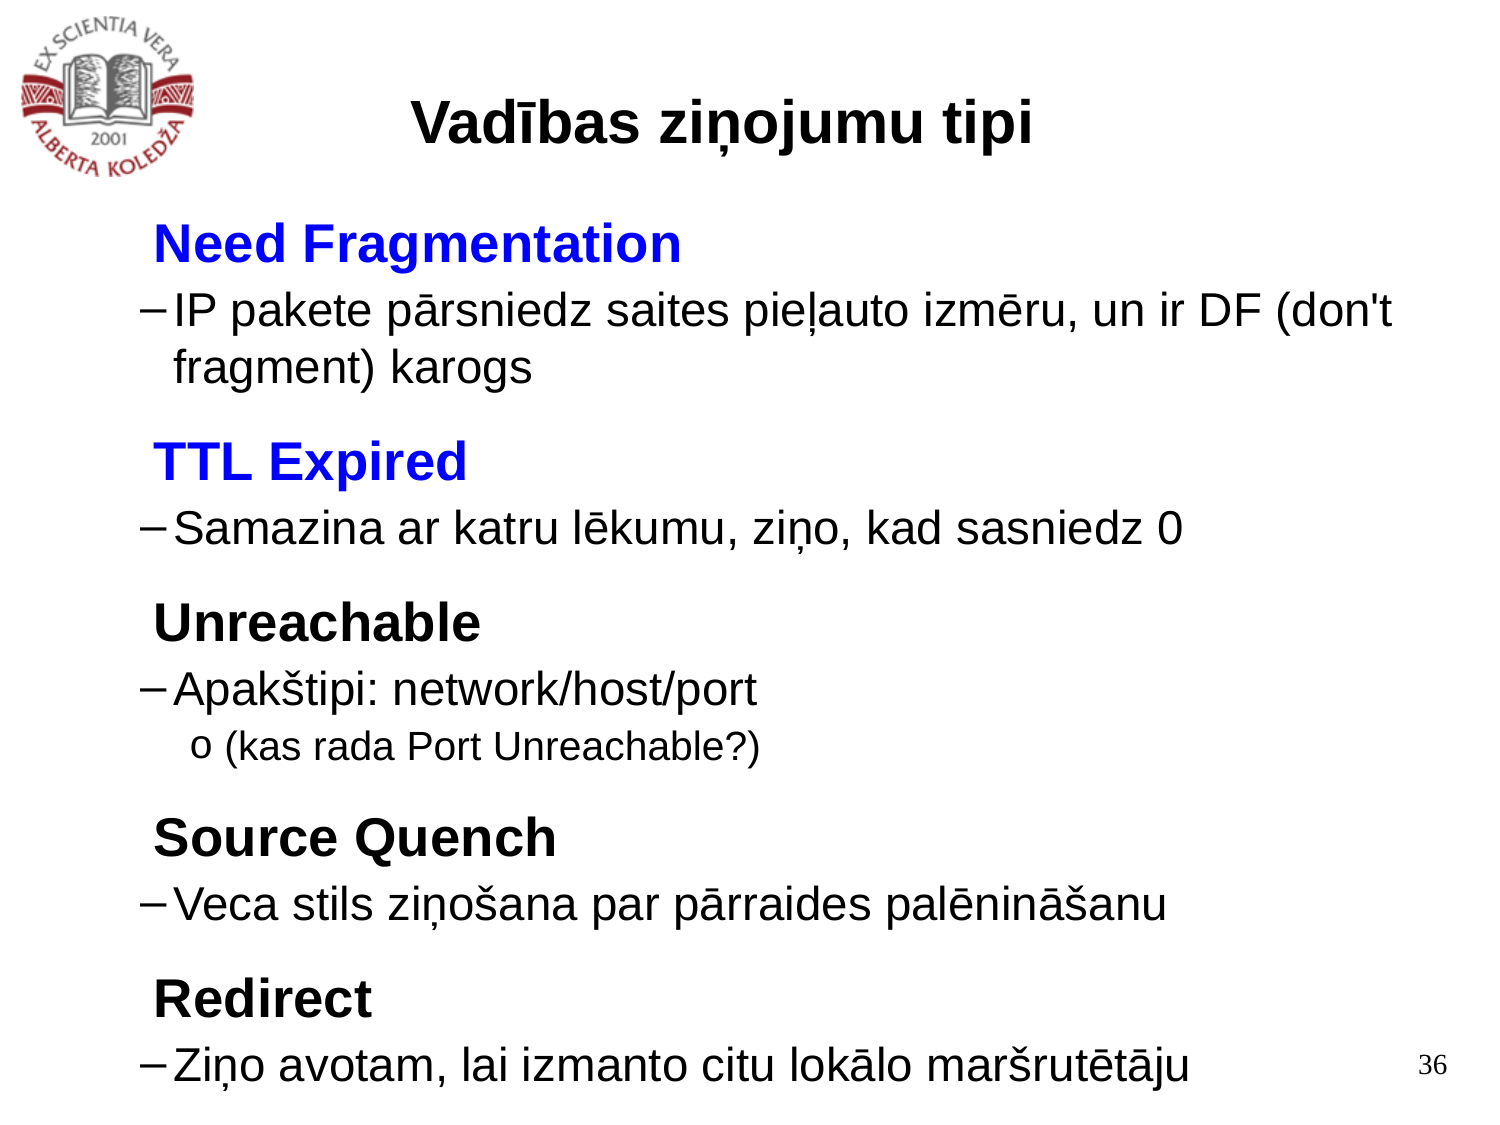

# Vadības ziņojumu tipi
Need Fragmentation
IP pakete pārsniedz saites pieļauto izmēru, un ir DF (don't fragment) karogs
TTL Expired
Samazina ar katru lēkumu, ziņo, kad sasniedz 0
Unreachable
Apakštipi: network/host/port
(kas rada Port Unreachable?)
Source Quench
Veca stils ziņošana par pārraides palēnināšanu
Redirect
Ziņo avotam, lai izmanto citu lokālo maršrutētāju